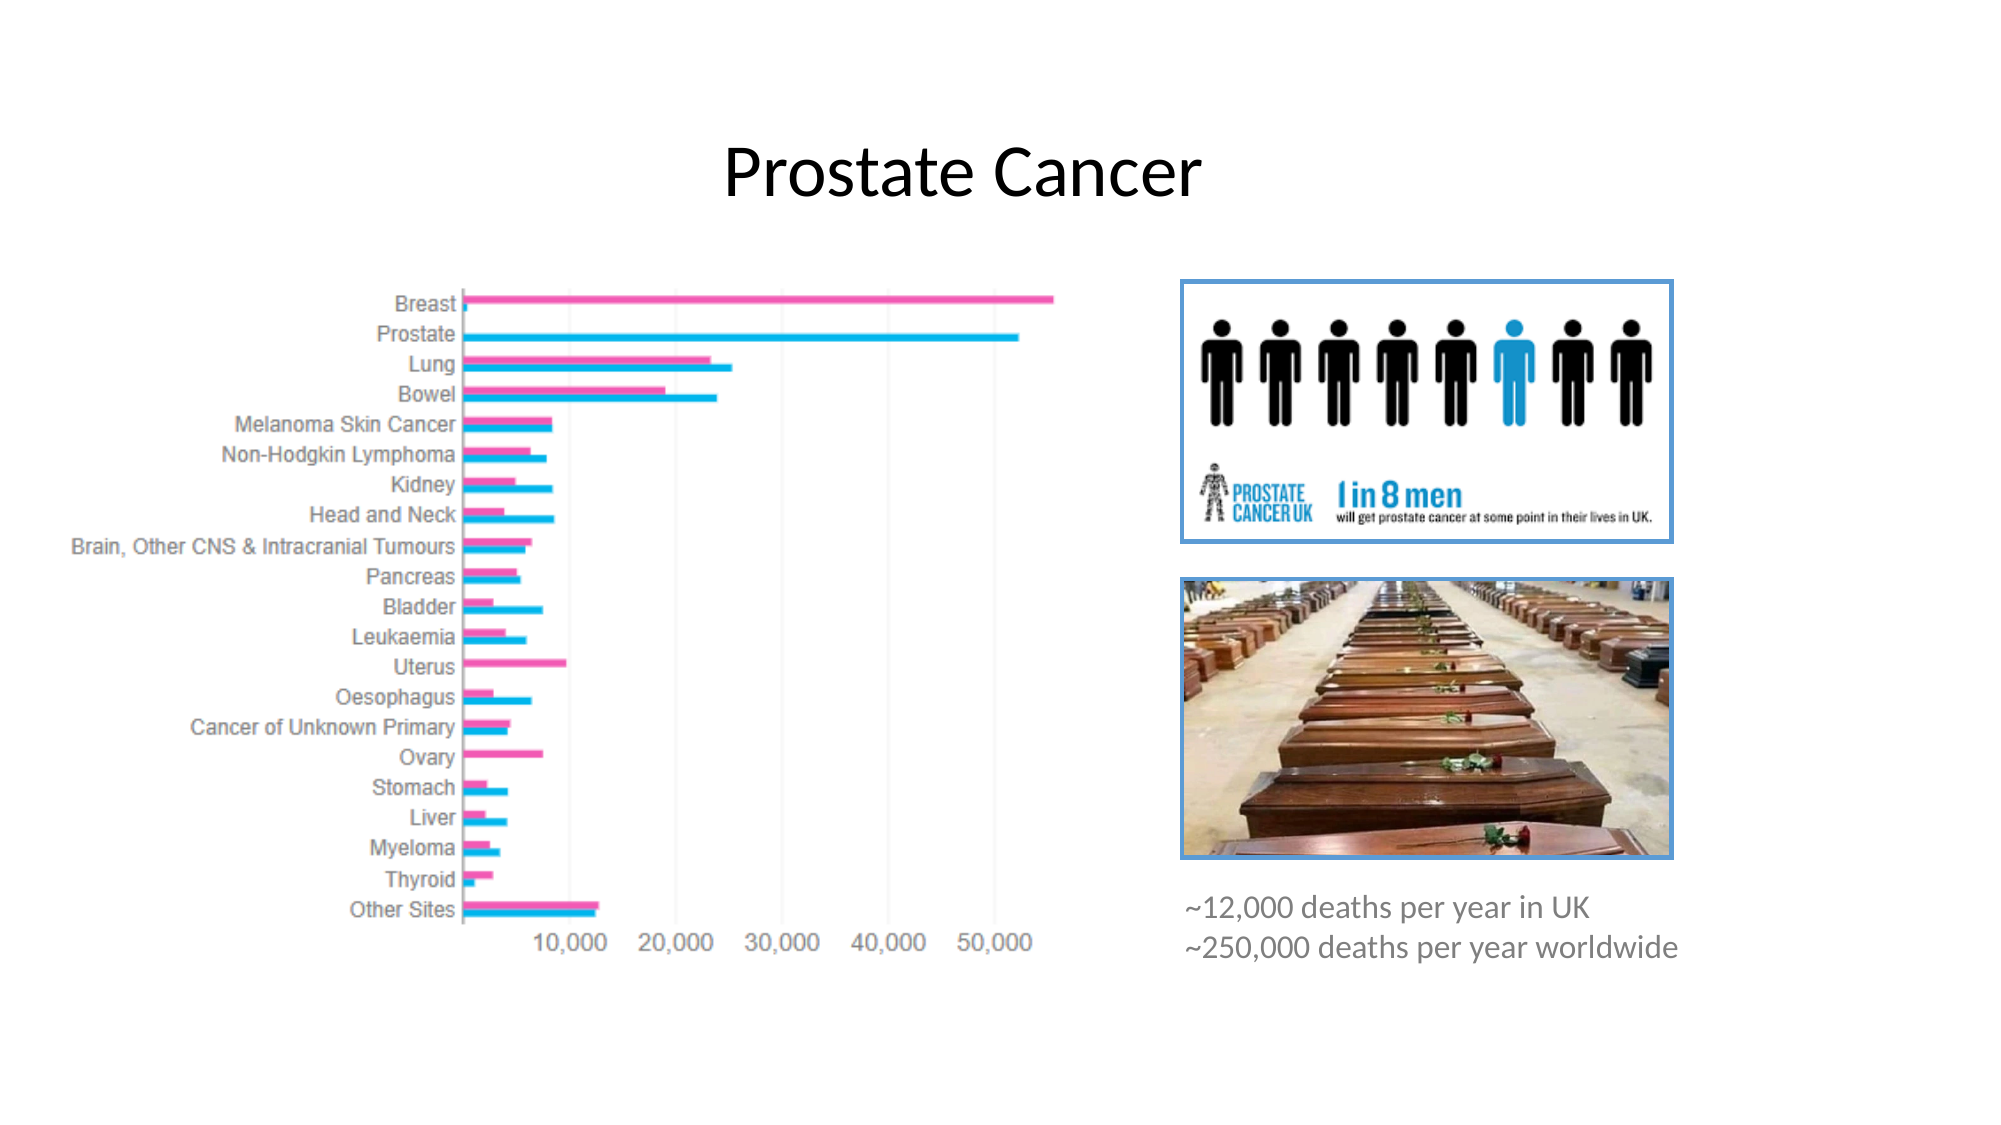

Prostate Cancer
~12,000 deaths per year in UK
~250,000 deaths per year worldwide